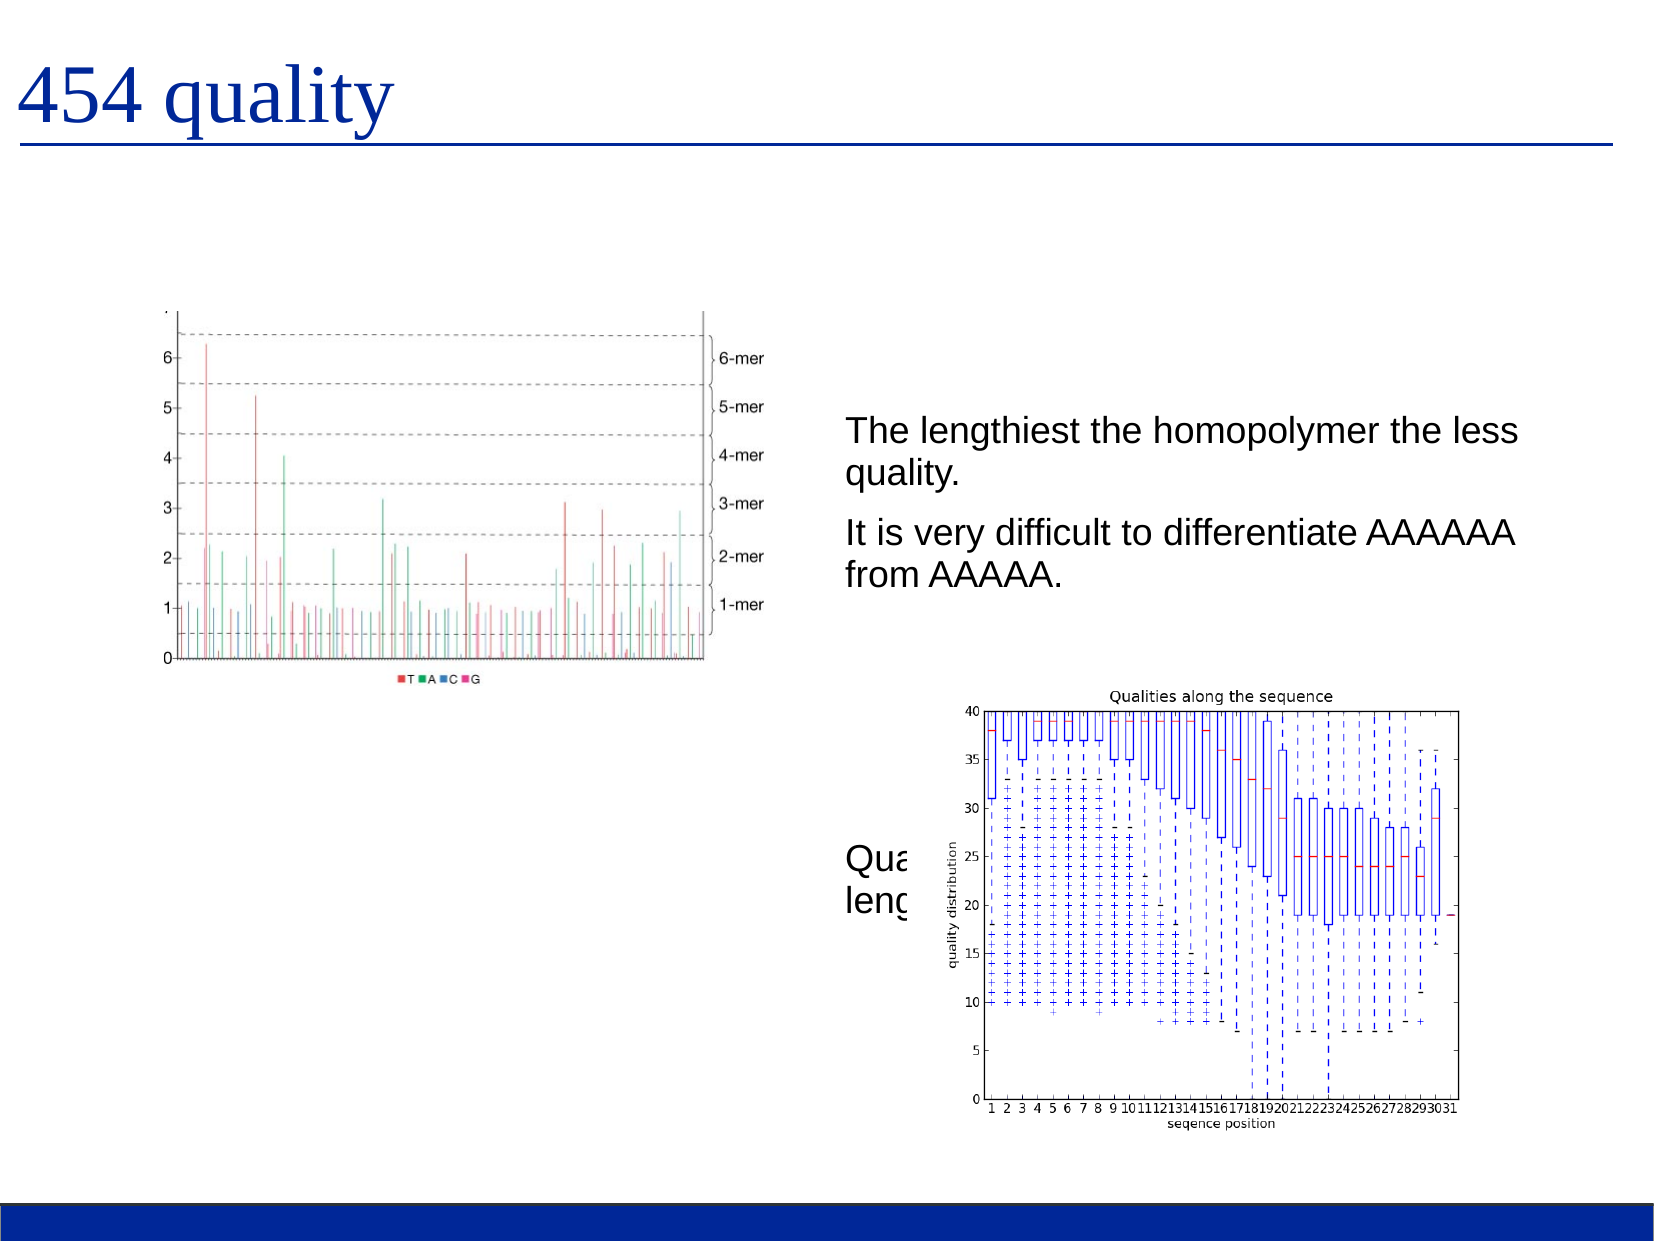

# 454 quality
The lengthiest the homopolymer the less quality.
It is very difficult to differentiate AAAAAA from AAAAA.
Quality diminishes with the sequence length.